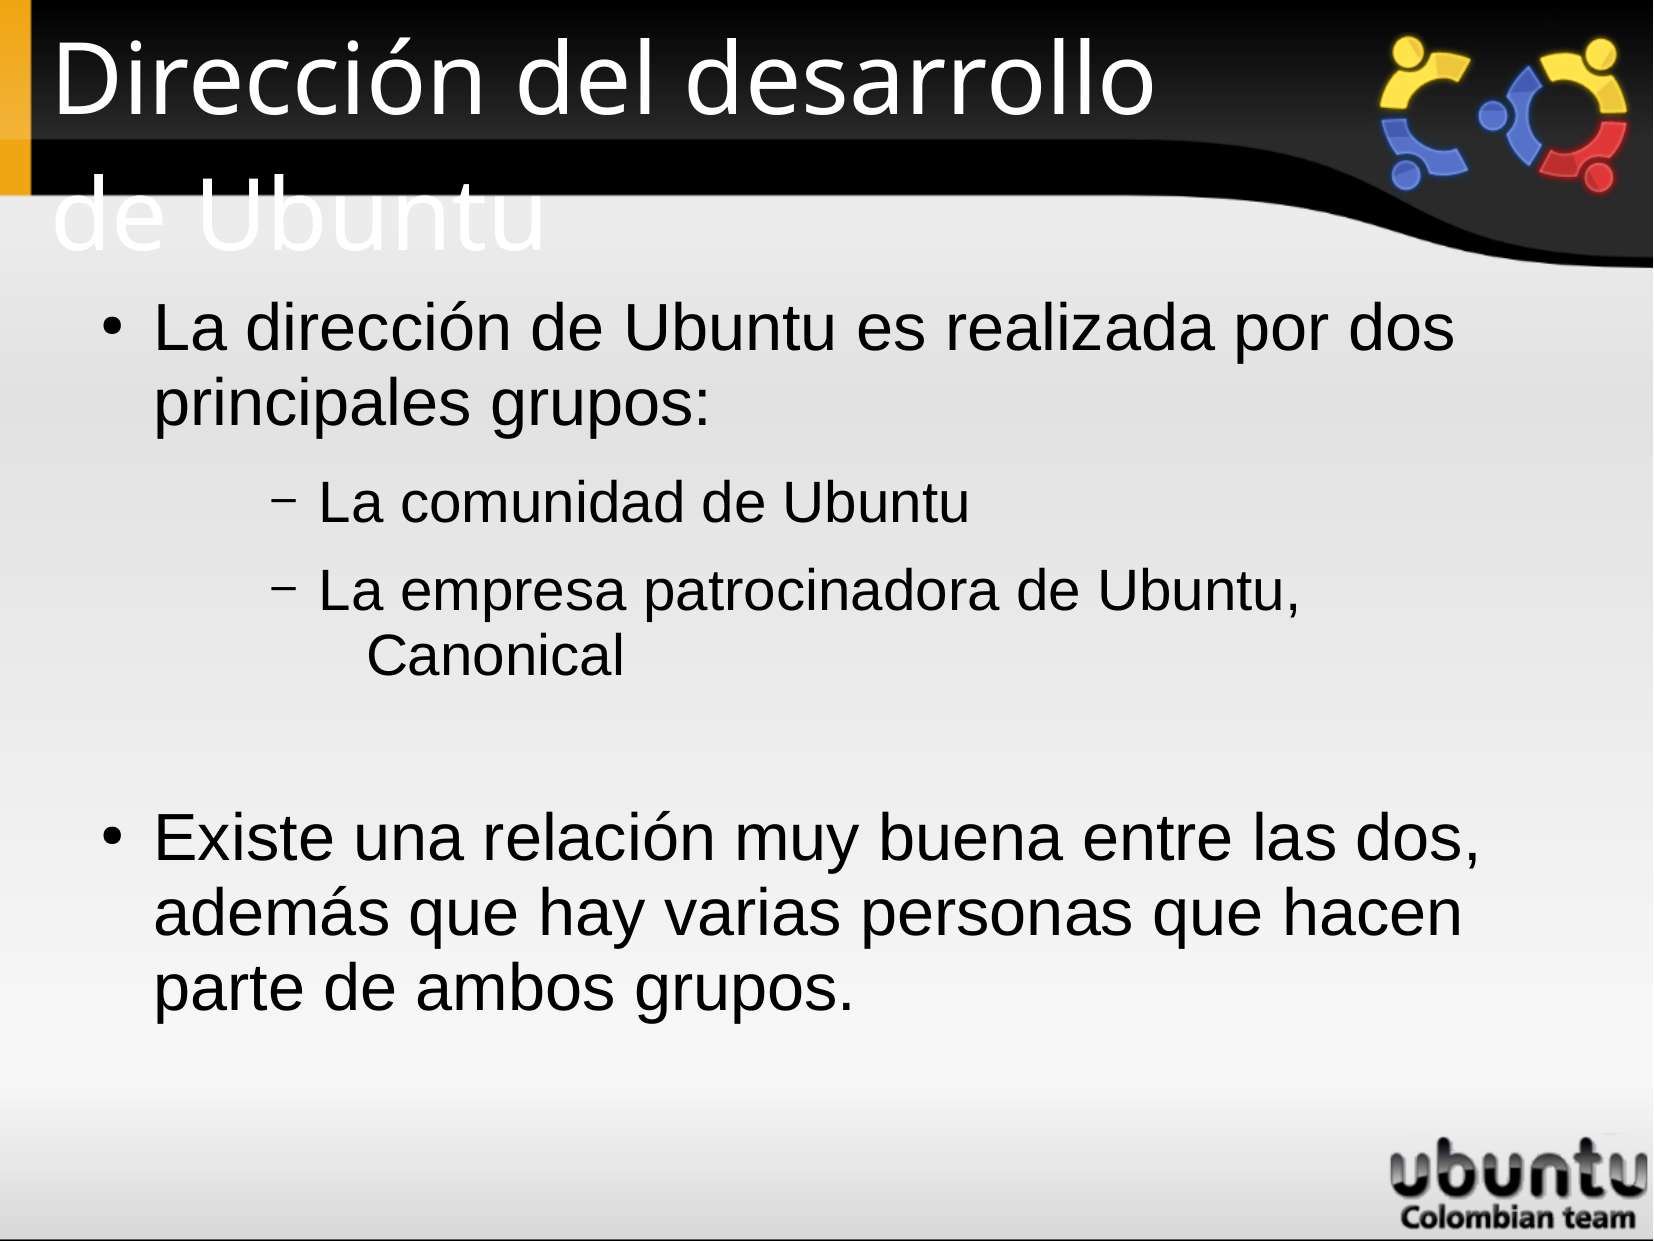

Dirección del desarrollo de Ubuntu
# La dirección de Ubuntu es realizada por dos principales grupos:
La comunidad de Ubuntu
La empresa patrocinadora de Ubuntu, Canonical
Existe una relación muy buena entre las dos, además que hay varias personas que hacen parte de ambos grupos.